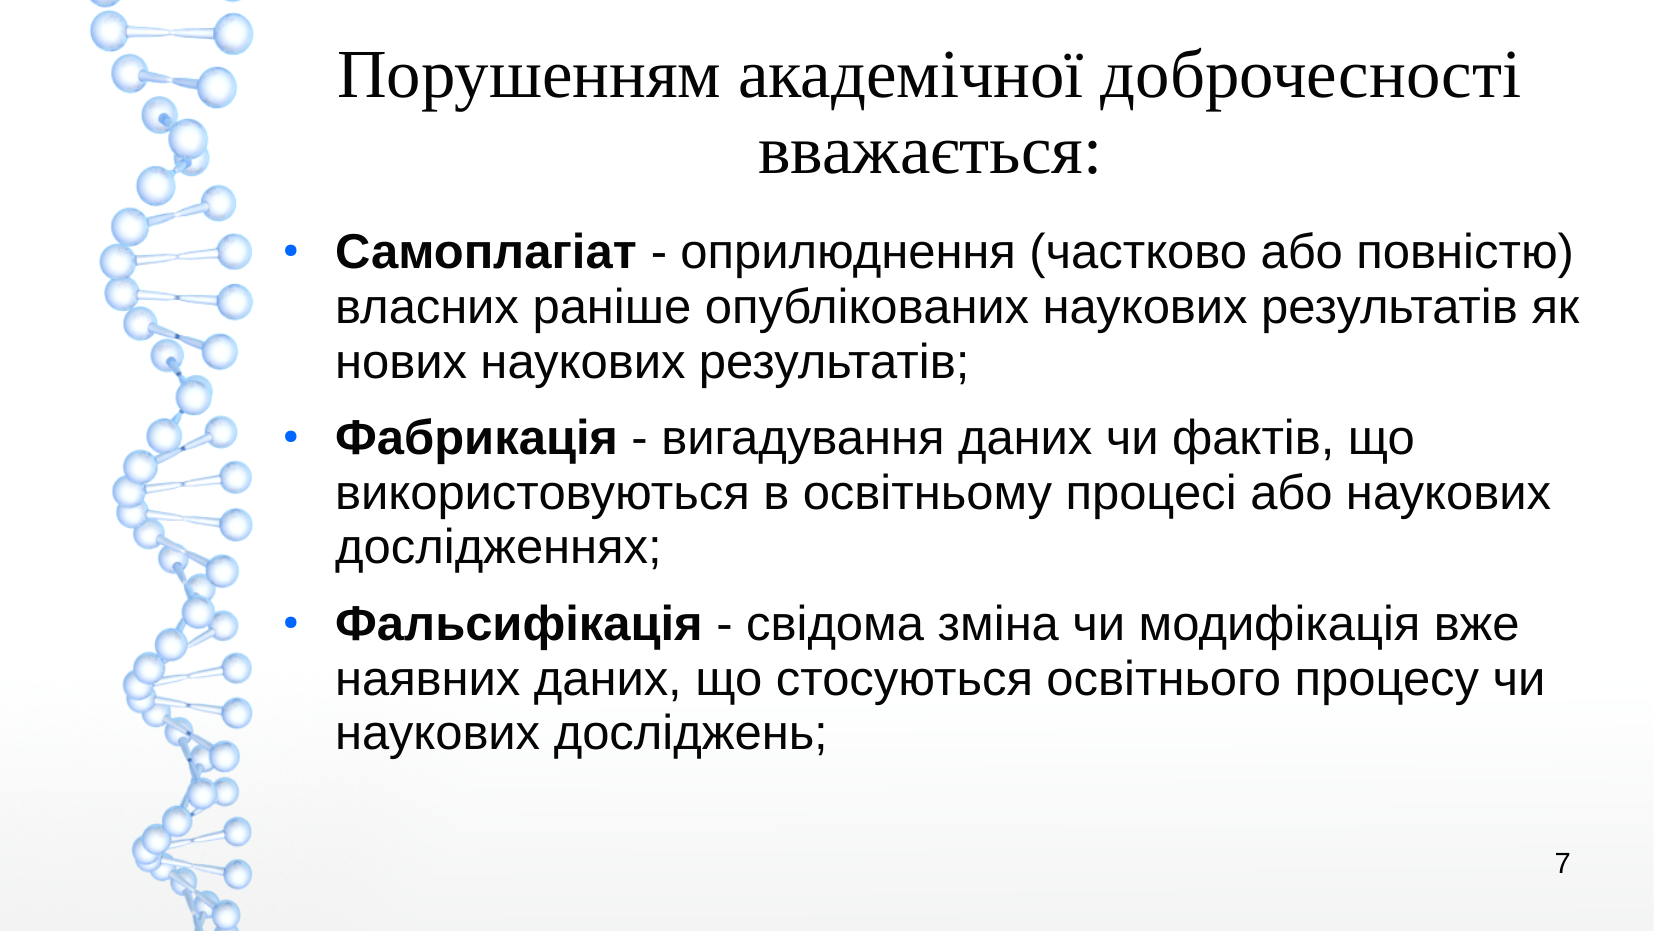

# Порушенням академічної доброчесності вважається:
Самоплагіат - оприлюднення (частково або повністю) власних раніше опублікованих наукових результатів як нових наукових результатів;
Фабрикація - вигадування даних чи фактів, що використовуються в освітньому процесі або наукових дослідженнях;
Фальсифікація - свідома зміна чи модифікація вже наявних даних, що стосуються освітнього процесу чи наукових досліджень;
7